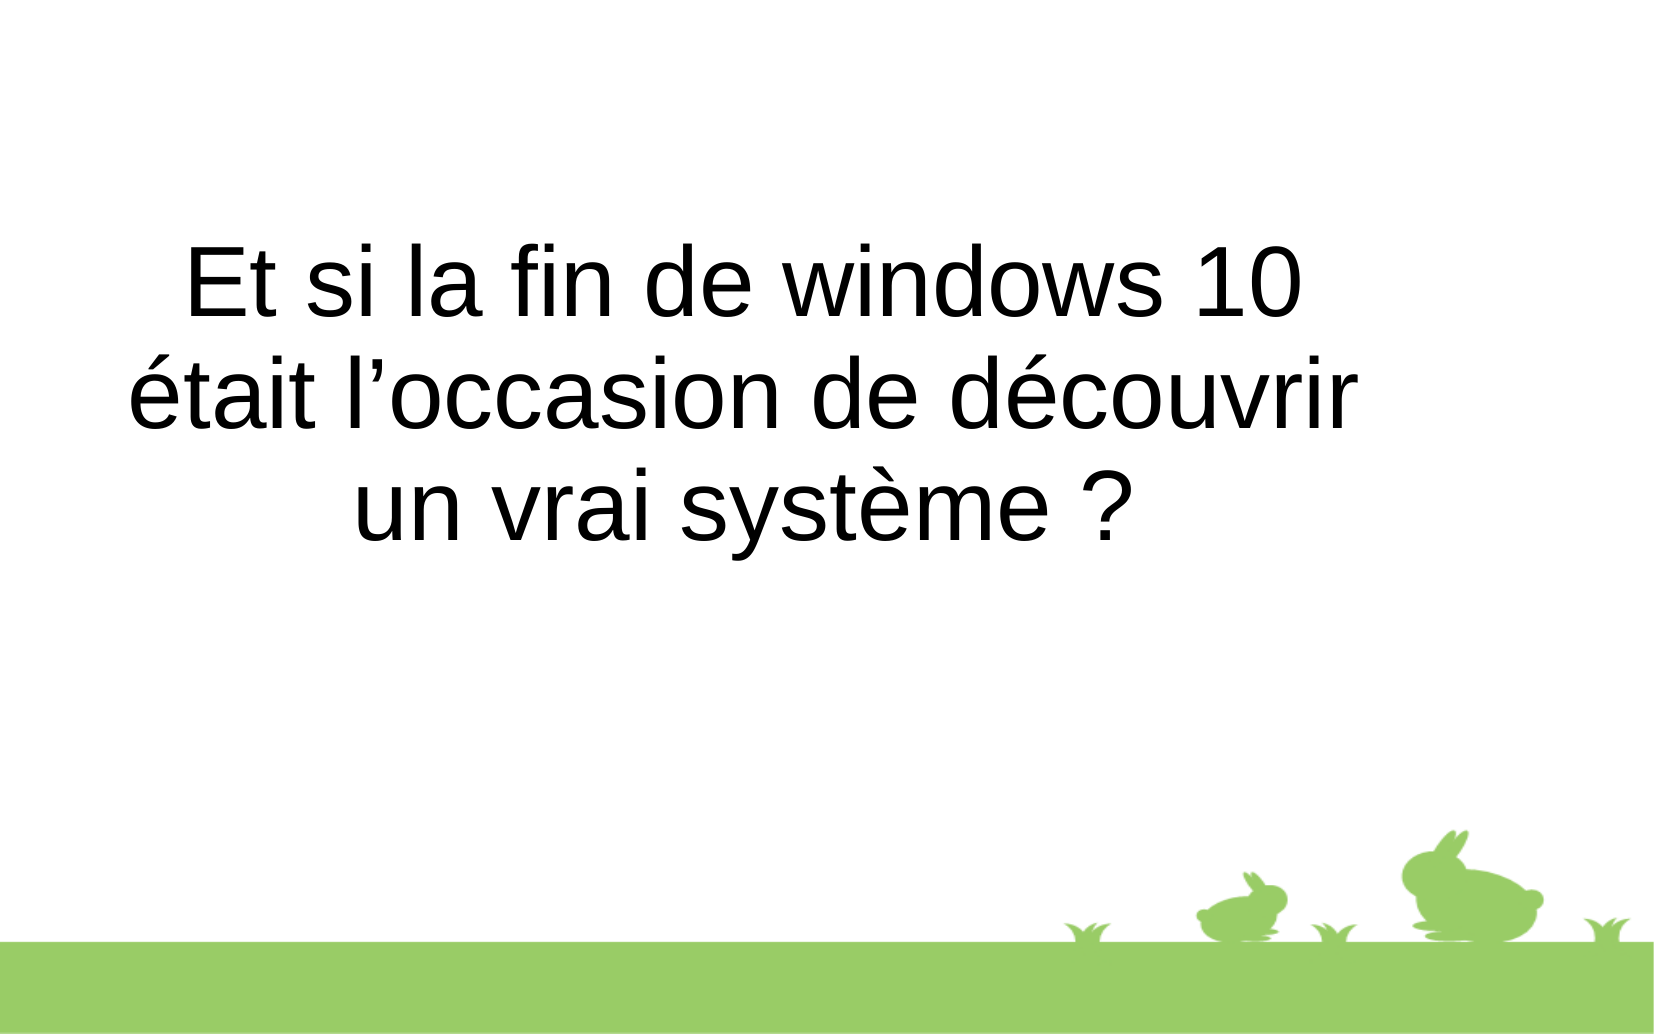

Et si la fin de windows 10 était l’occasion de découvrir un vrai système ?